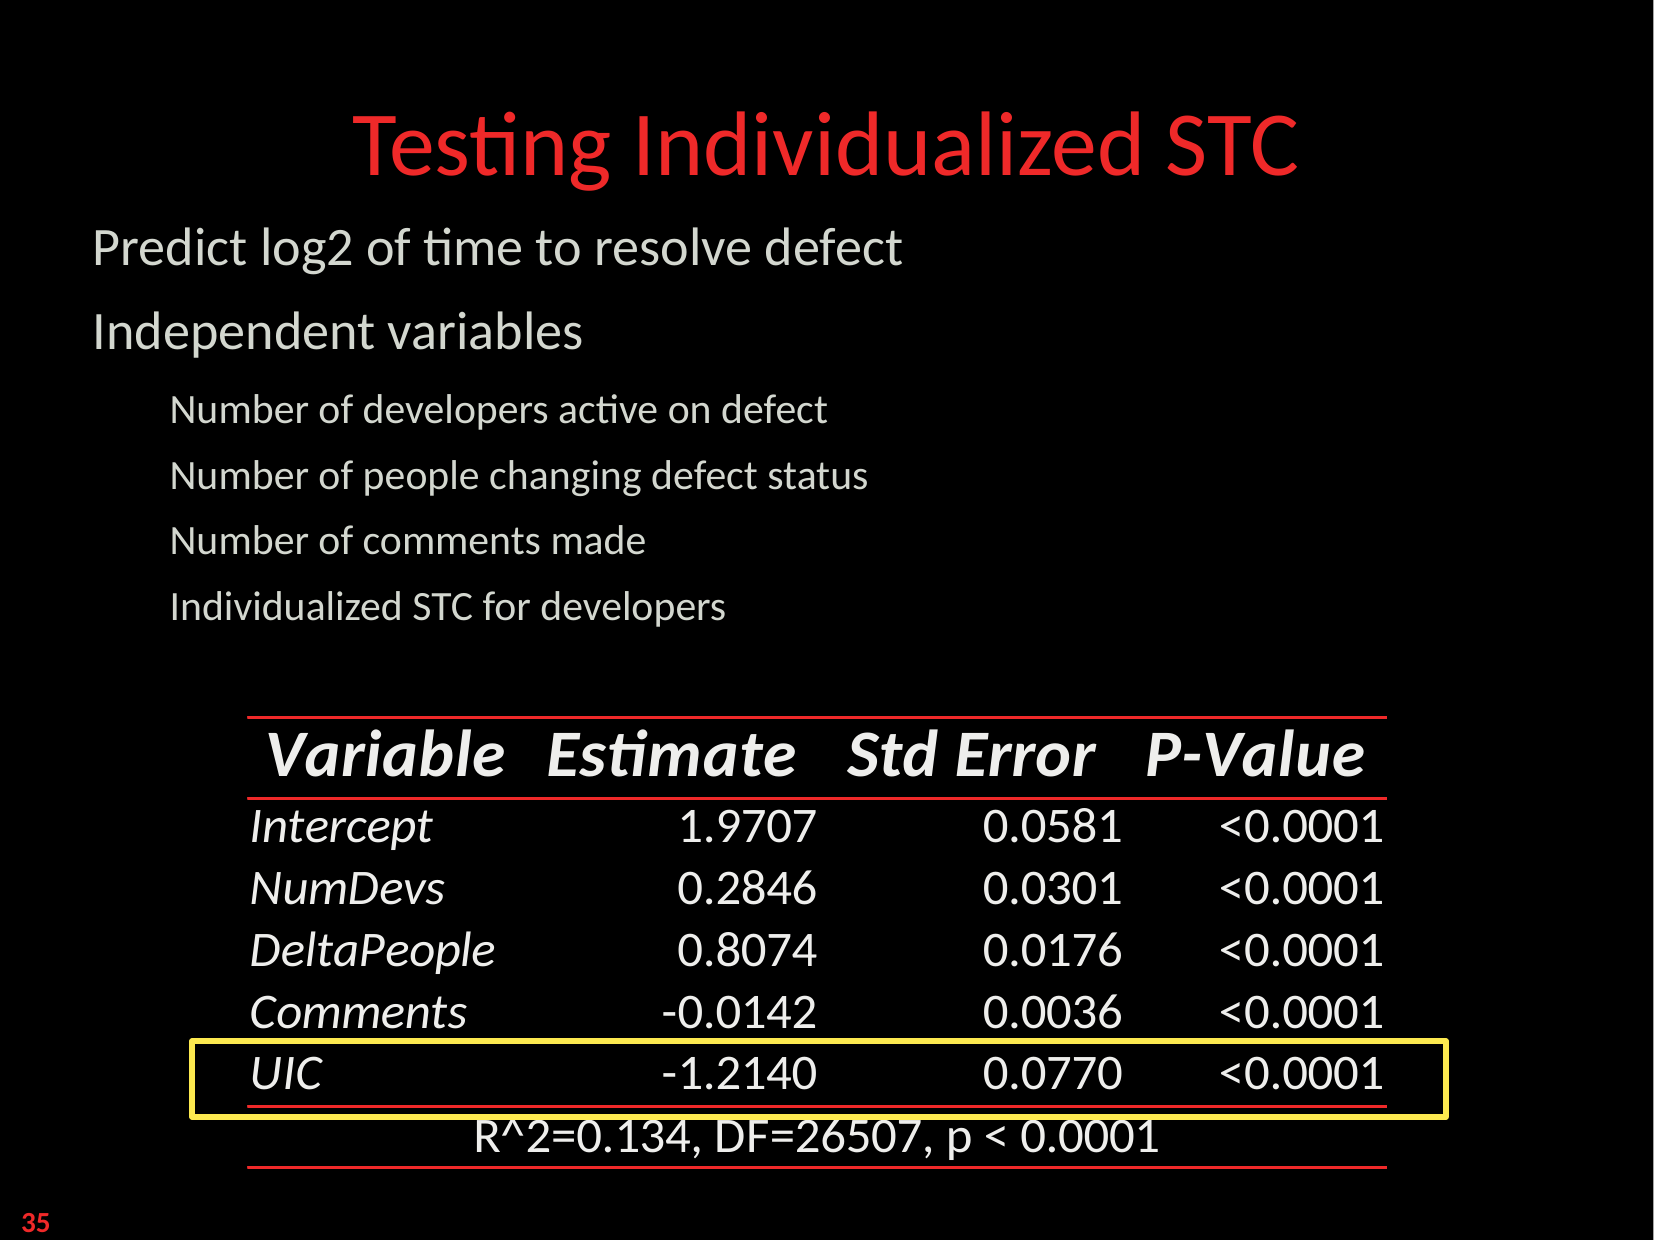

# Testing Individualized STC
Predict log2 of time to resolve defect
Independent variables
Number of developers active on defect
Number of people changing defect status
Number of comments made
Individualized STC for developers
35